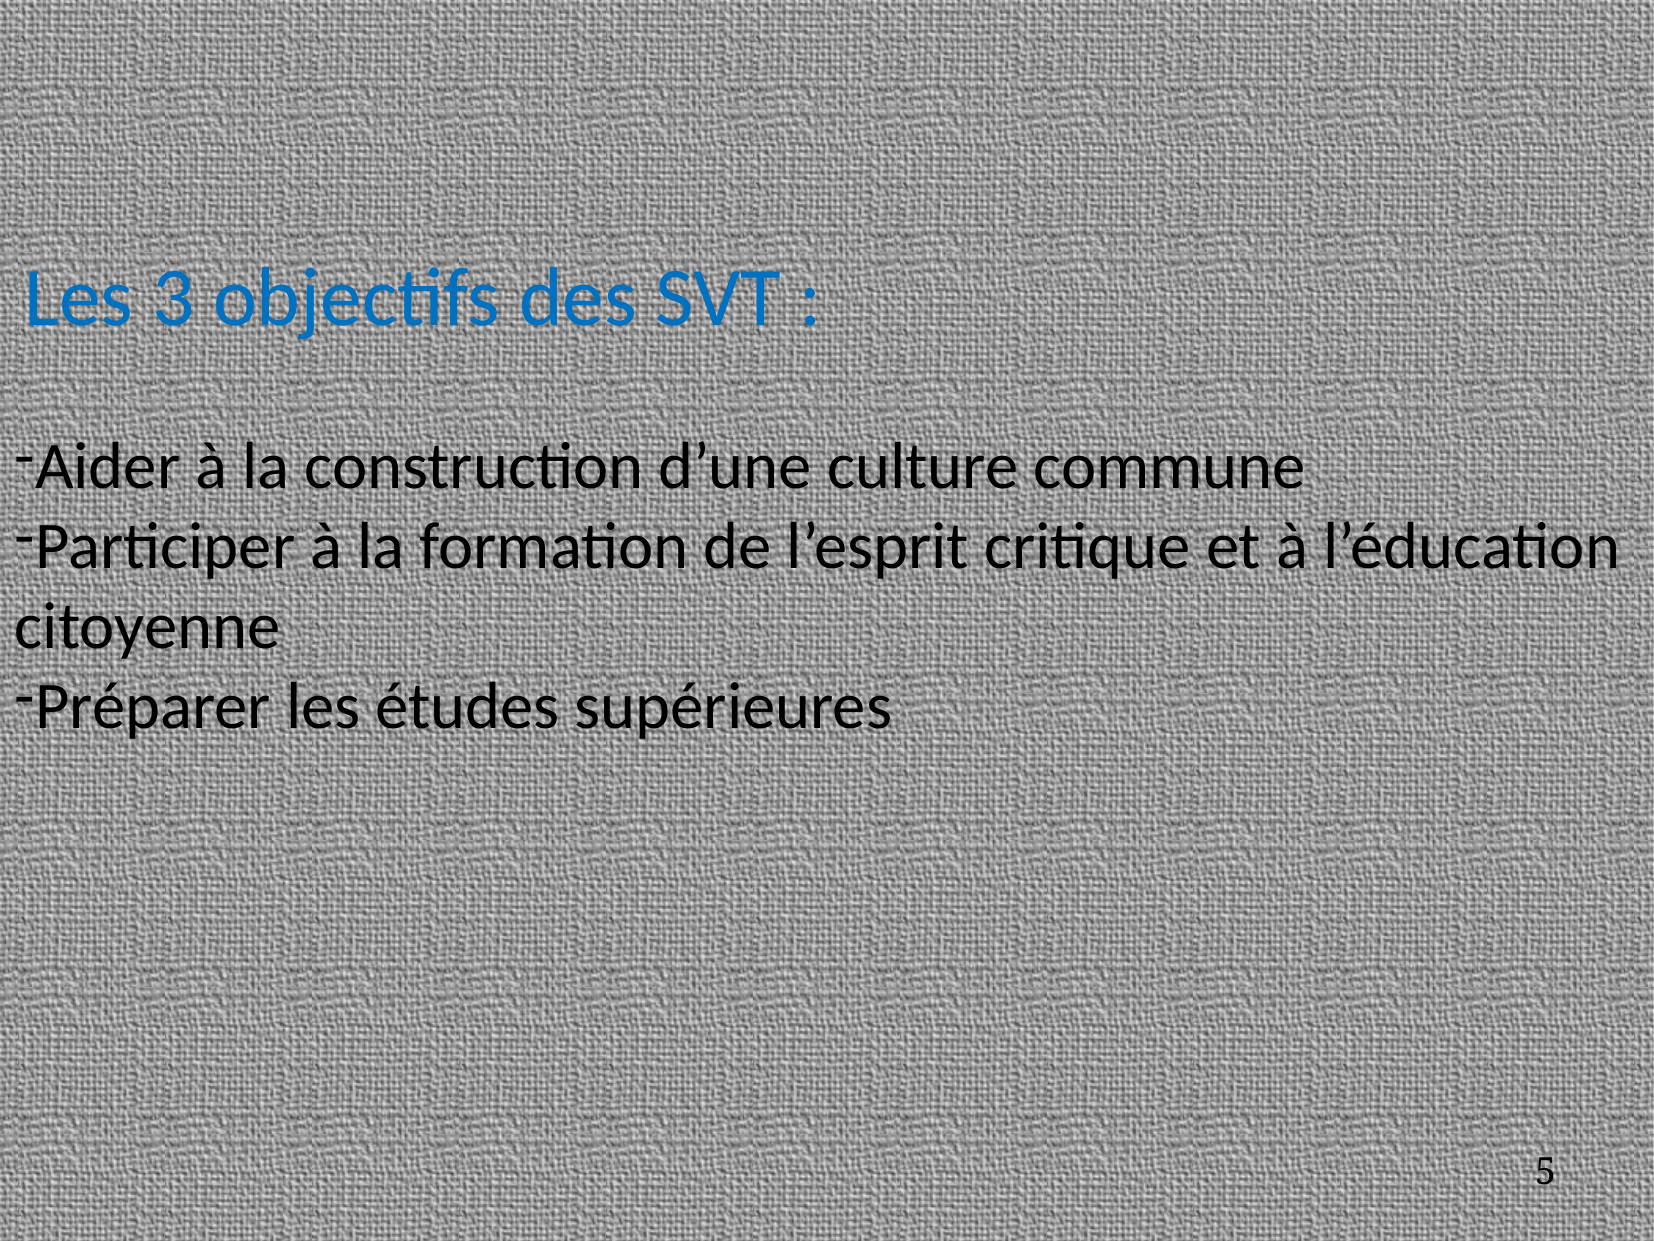

Les 3 objectifs des SVT :
Aider à la construction d’une culture commune
Participer à la formation de l’esprit critique et à l’éducation citoyenne
Préparer les études supérieures
5